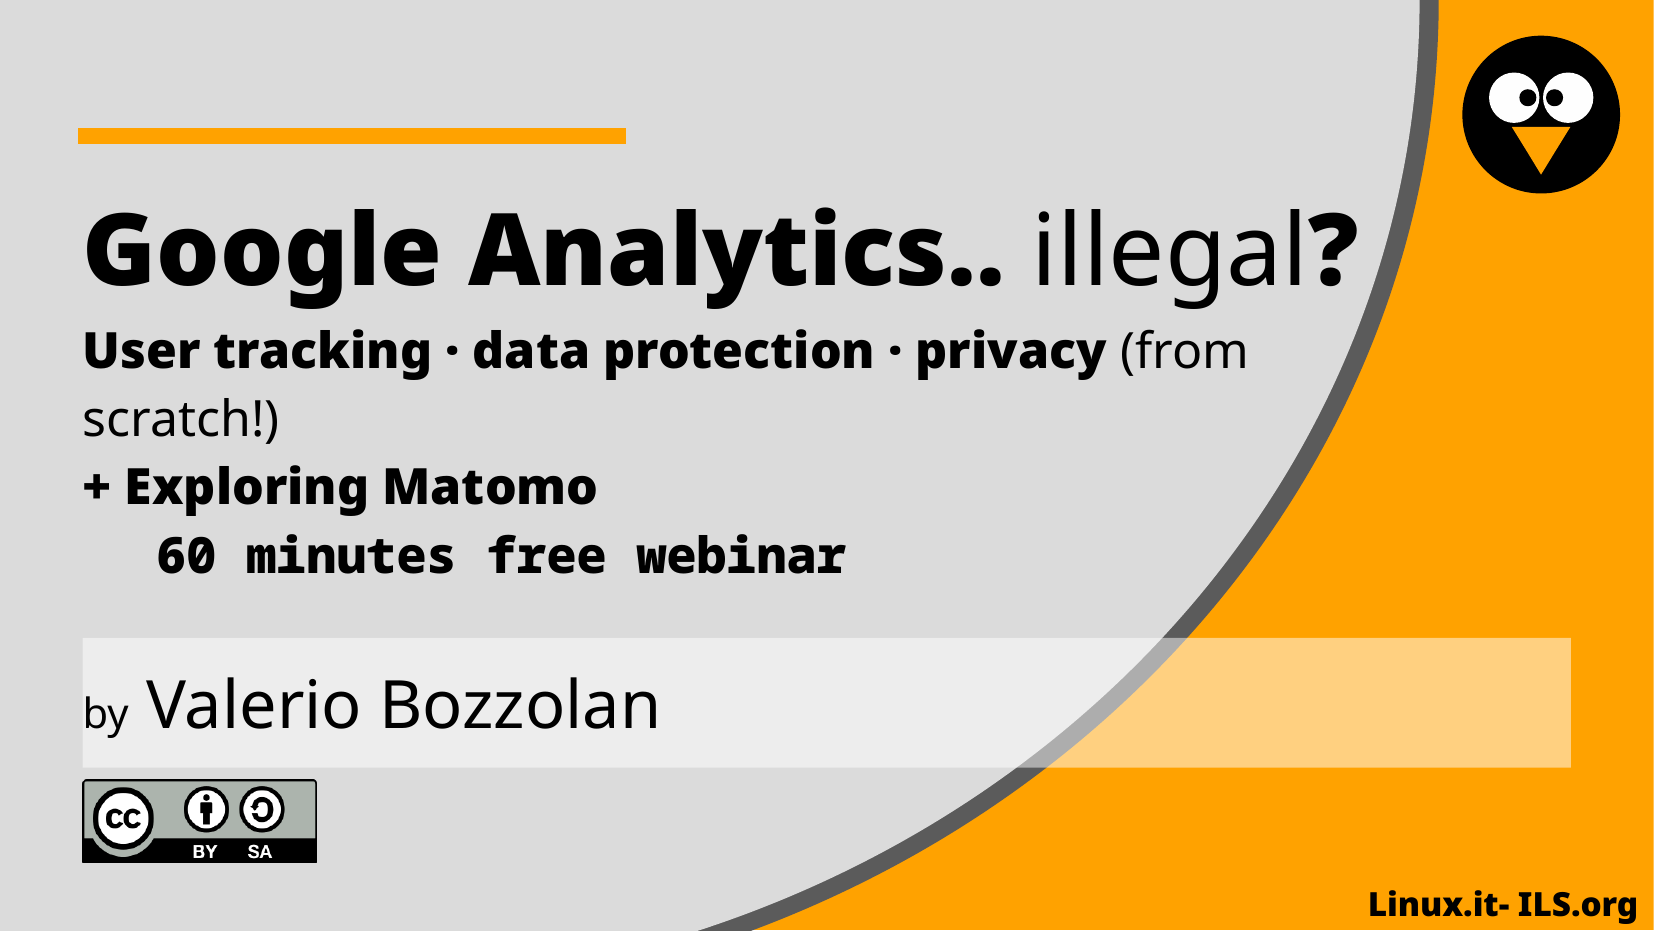

# Google Analytics.. illegal? User tracking · data protection · privacy (from scratch!) + Exploring Matomo 60 minutes free webinar
by Valerio Bozzolan
Linux.it- ILS.org